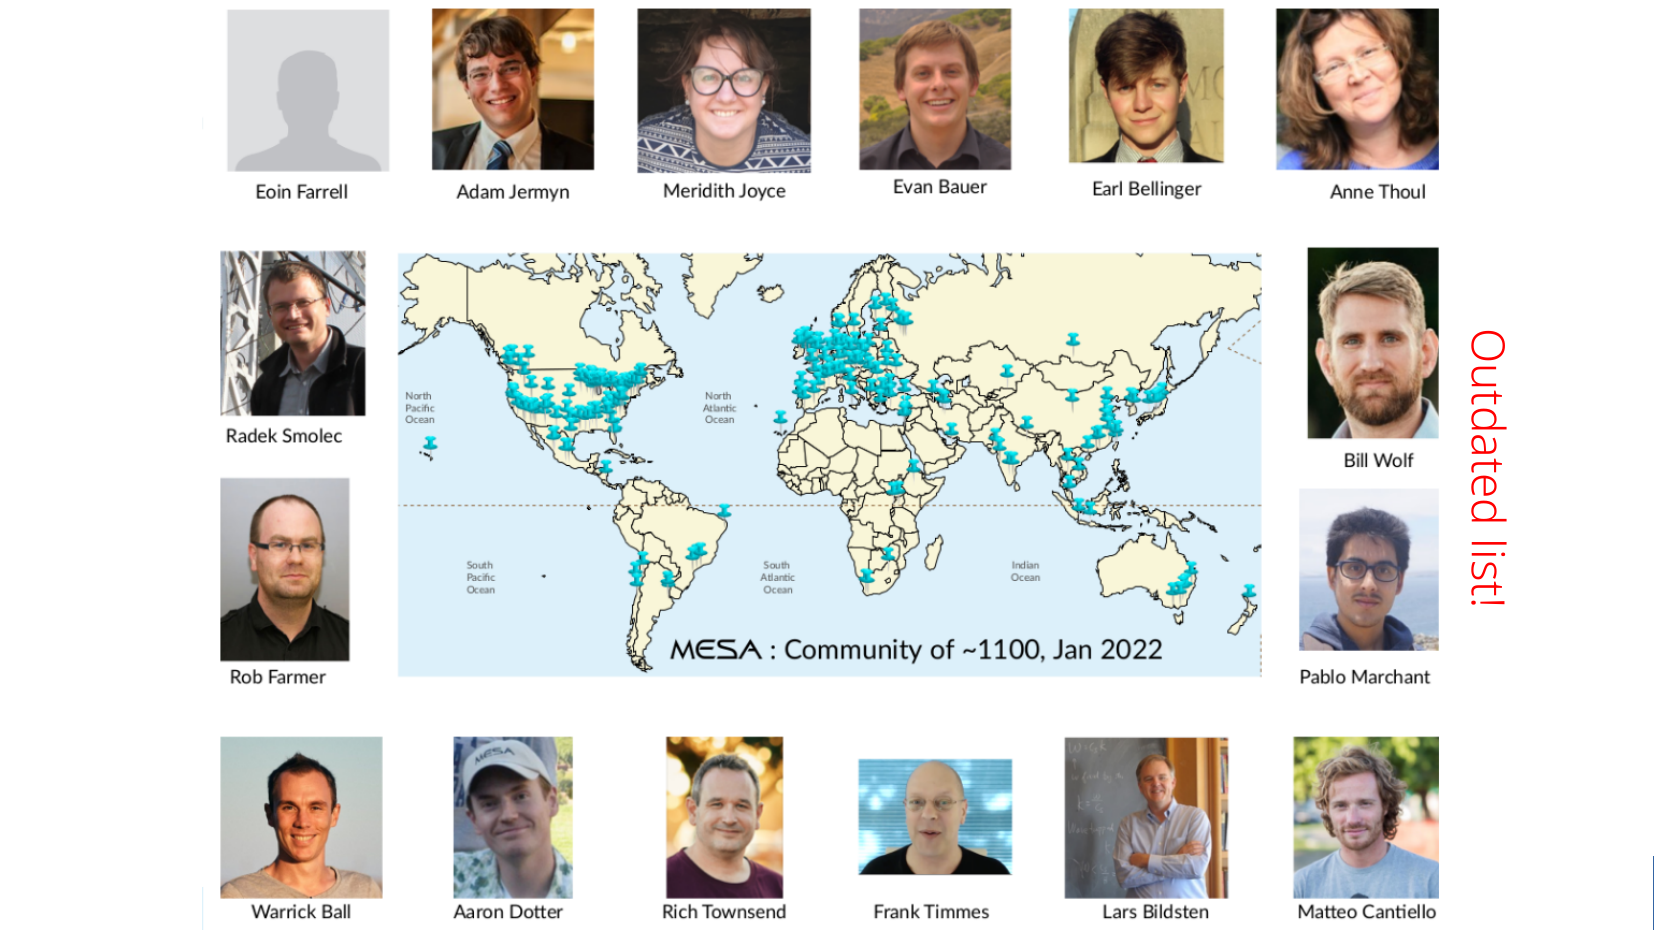

# The MESA project
Paxton et al. (2011)
Modules for Experiments in Stellar Astrophisics (Paxton et al. 2011)
OPEN SOURCE!
OPEN SCIENCE!
https://zenodo.org/communities/mesa/records
Support for binary evolution, Paxton, Marchant et al. (2015).
Outdated list!
11